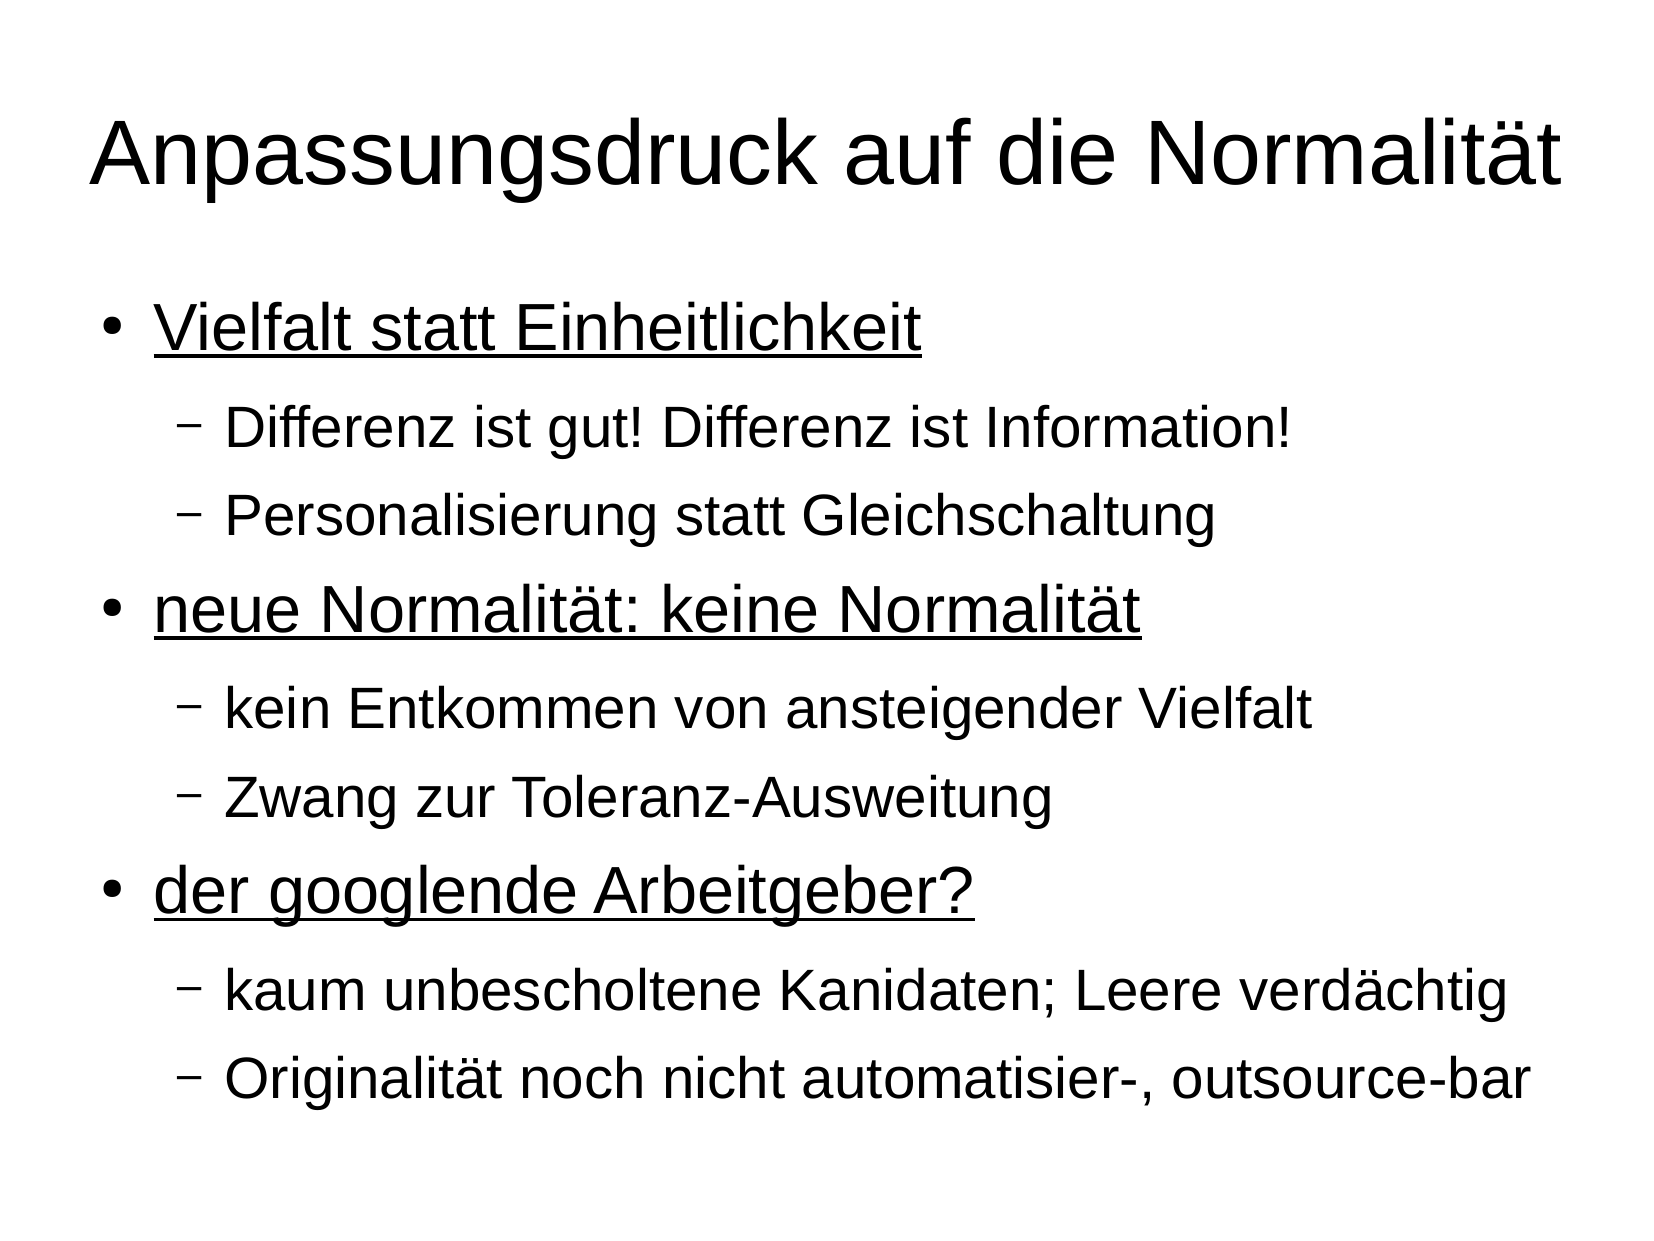

# Anpassungsdruck auf die Normalität
Vielfalt statt Einheitlichkeit
Differenz ist gut! Differenz ist Information!
Personalisierung statt Gleichschaltung
neue Normalität: keine Normalität
kein Entkommen von ansteigender Vielfalt
Zwang zur Toleranz-Ausweitung
der googlende Arbeitgeber?
kaum unbescholtene Kanidaten; Leere verdächtig
Originalität noch nicht automatisier-, outsource-bar